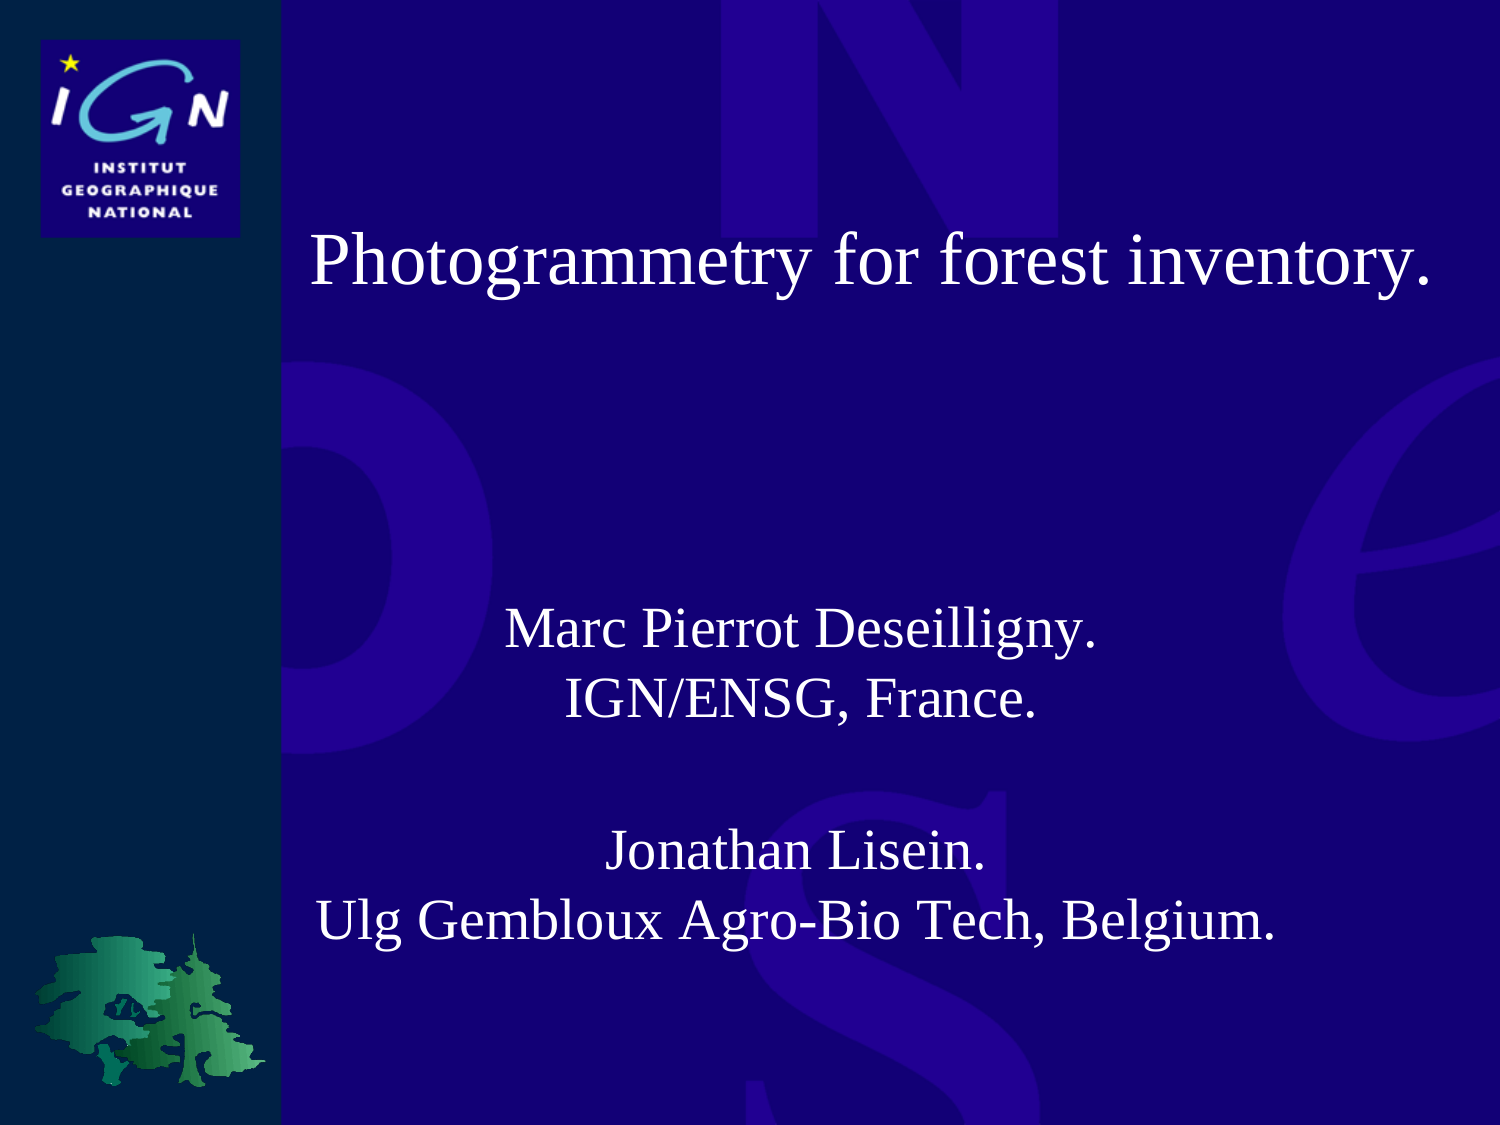

Photogrammetry for forest inventory.
Marc Pierrot Deseilligny.
IGN/ENSG, France.
Jonathan Lisein.
Ulg Gembloux Agro-Bio Tech, Belgium.